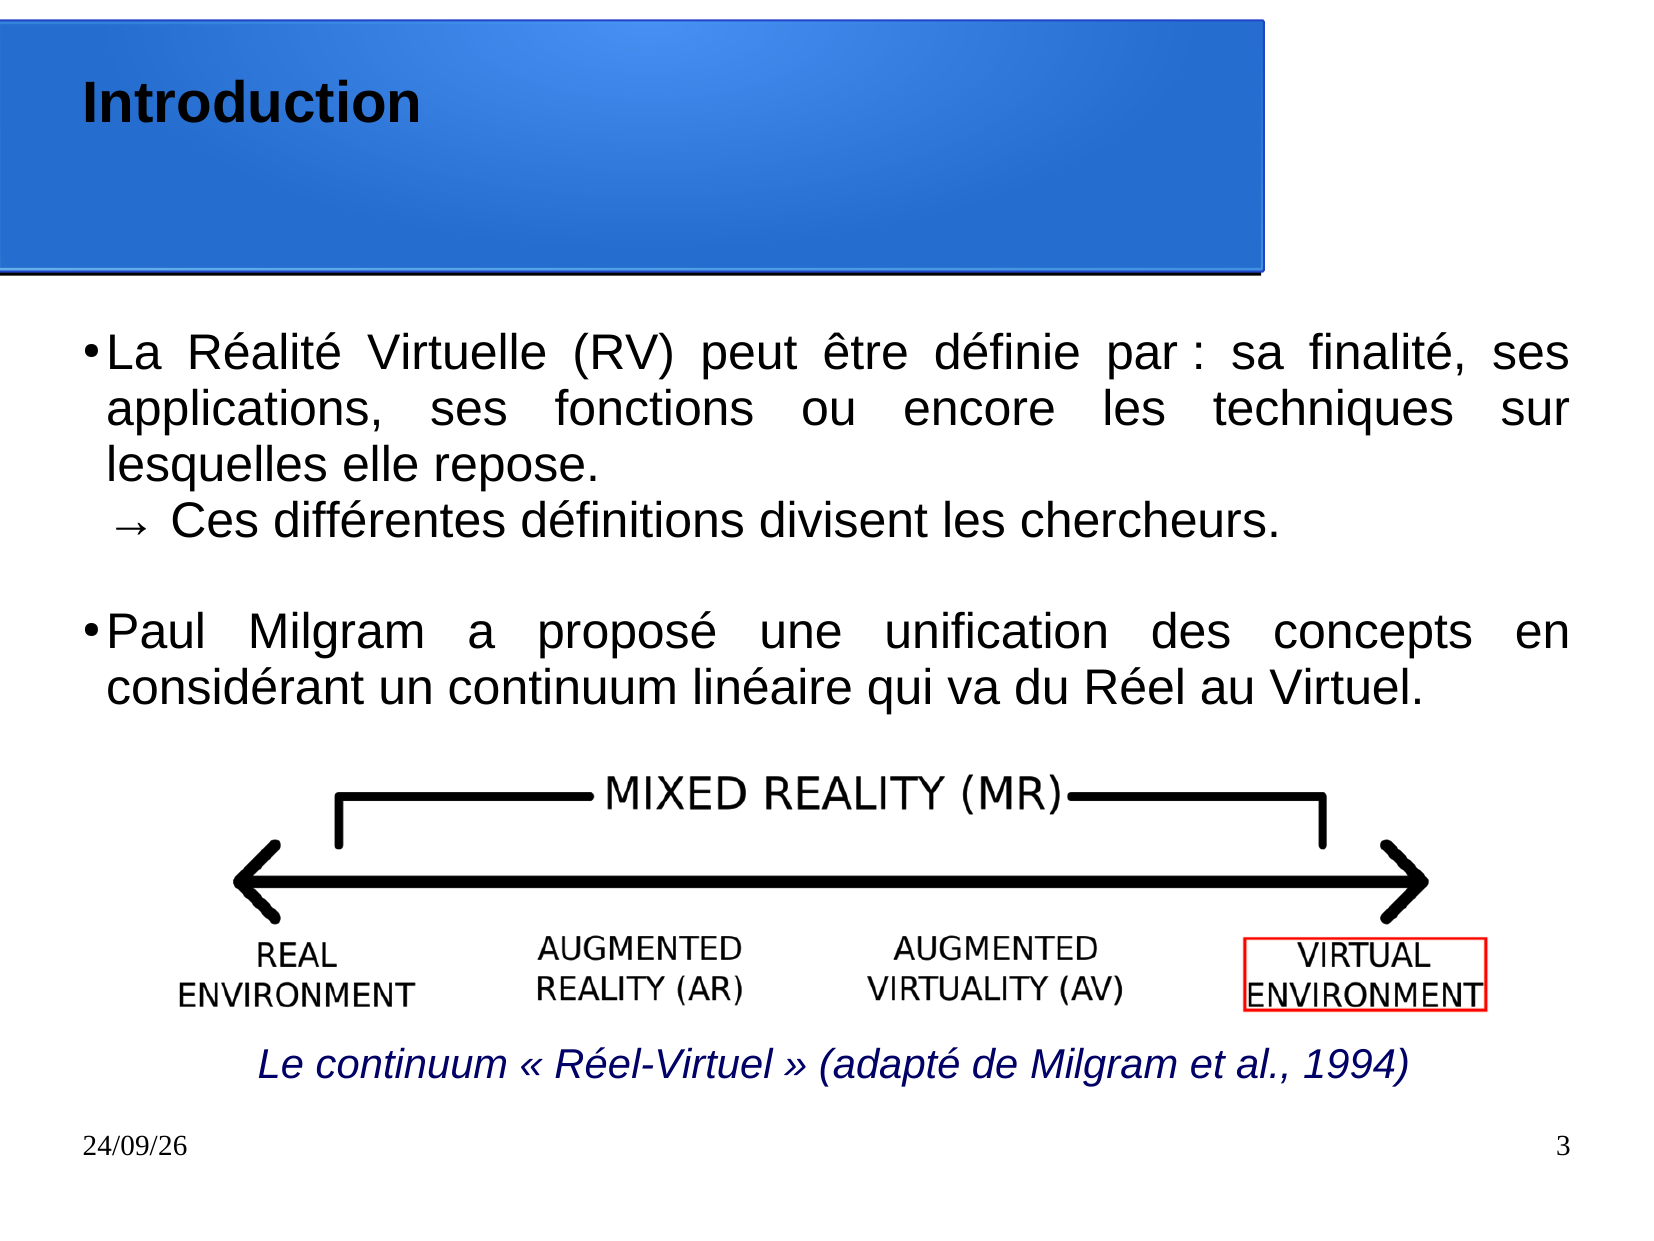

# Introduction
La Réalité Virtuelle (RV) peut être définie par : sa finalité, ses applications, ses fonctions ou encore les techniques sur lesquelles elle repose.
→ Ces différentes définitions divisent les chercheurs.
Paul Milgram a proposé une unification des concepts en considérant un continuum linéaire qui va du Réel au Virtuel.
Le continuum « Réel-Virtuel » (adapté de Milgram et al., 1994)
3